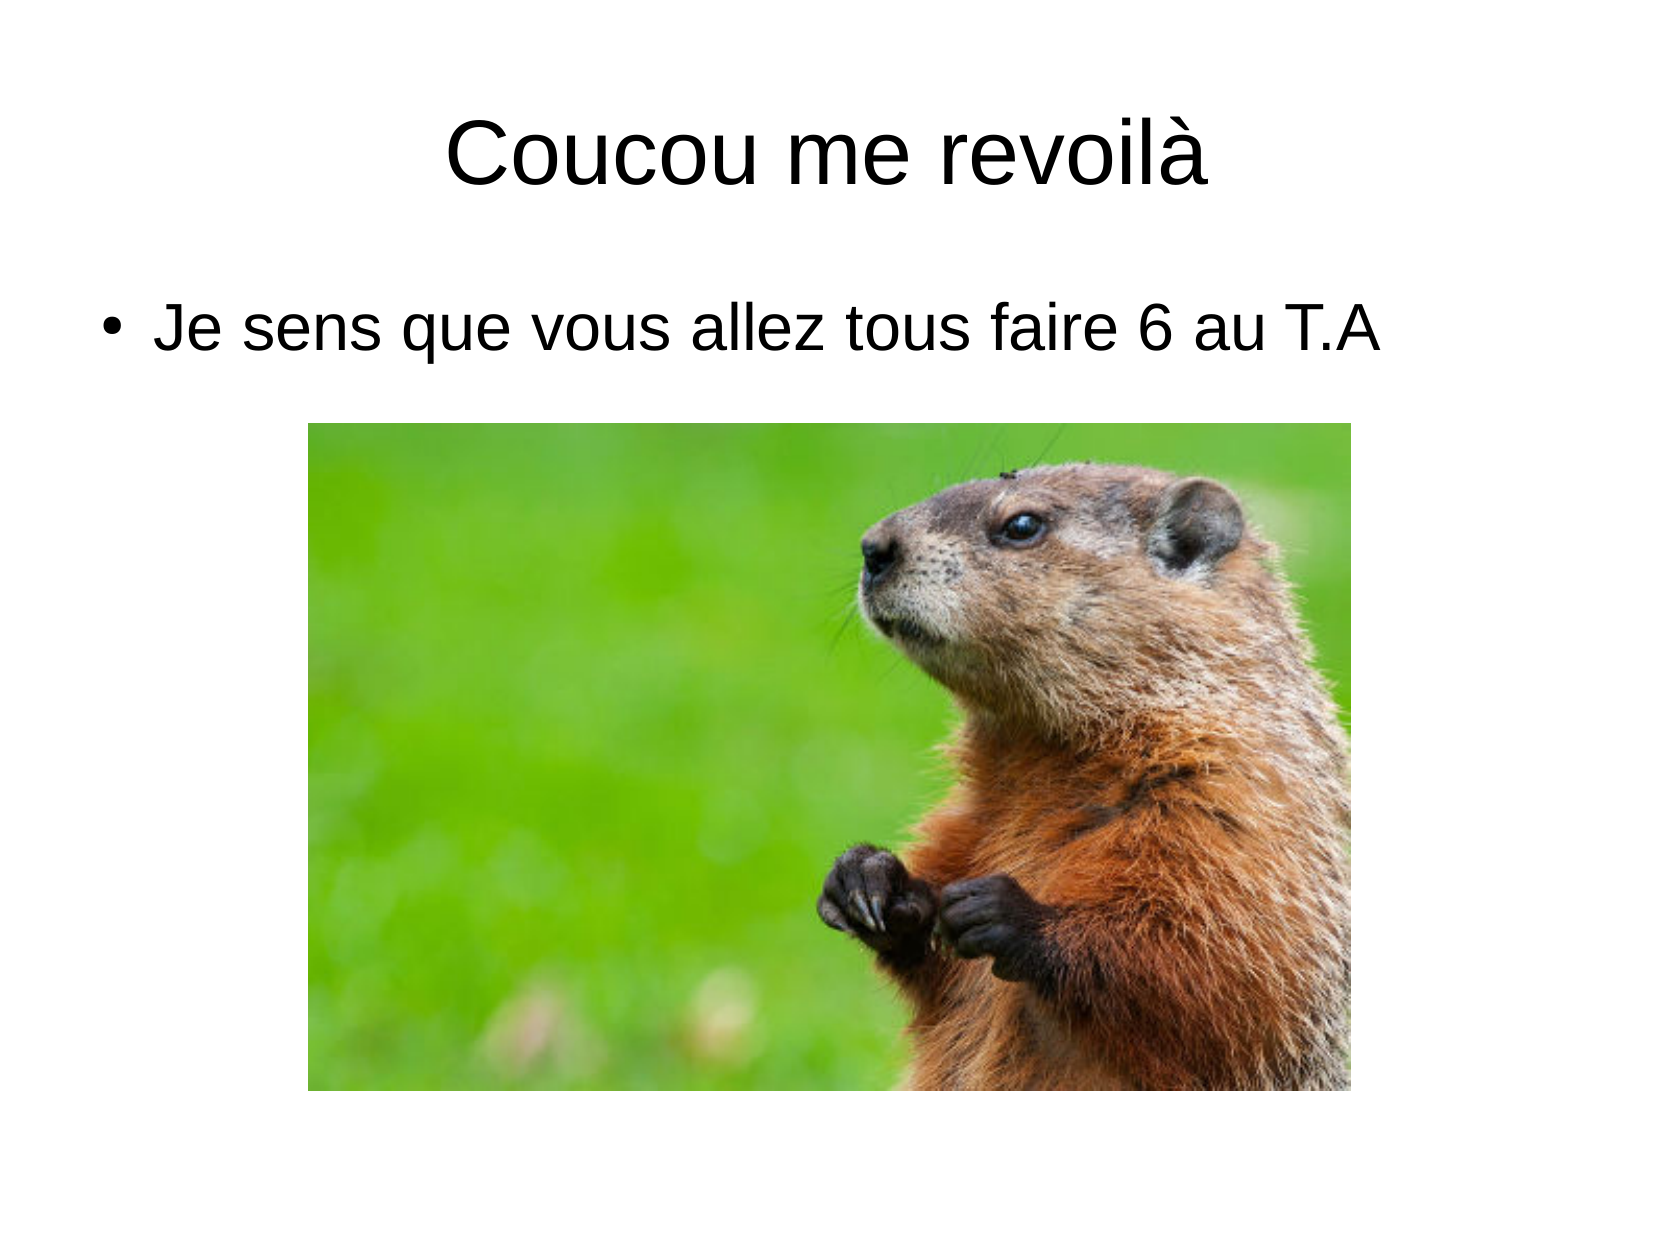

# Coucou me revoilà
Je sens que vous allez tous faire 6 au T.A